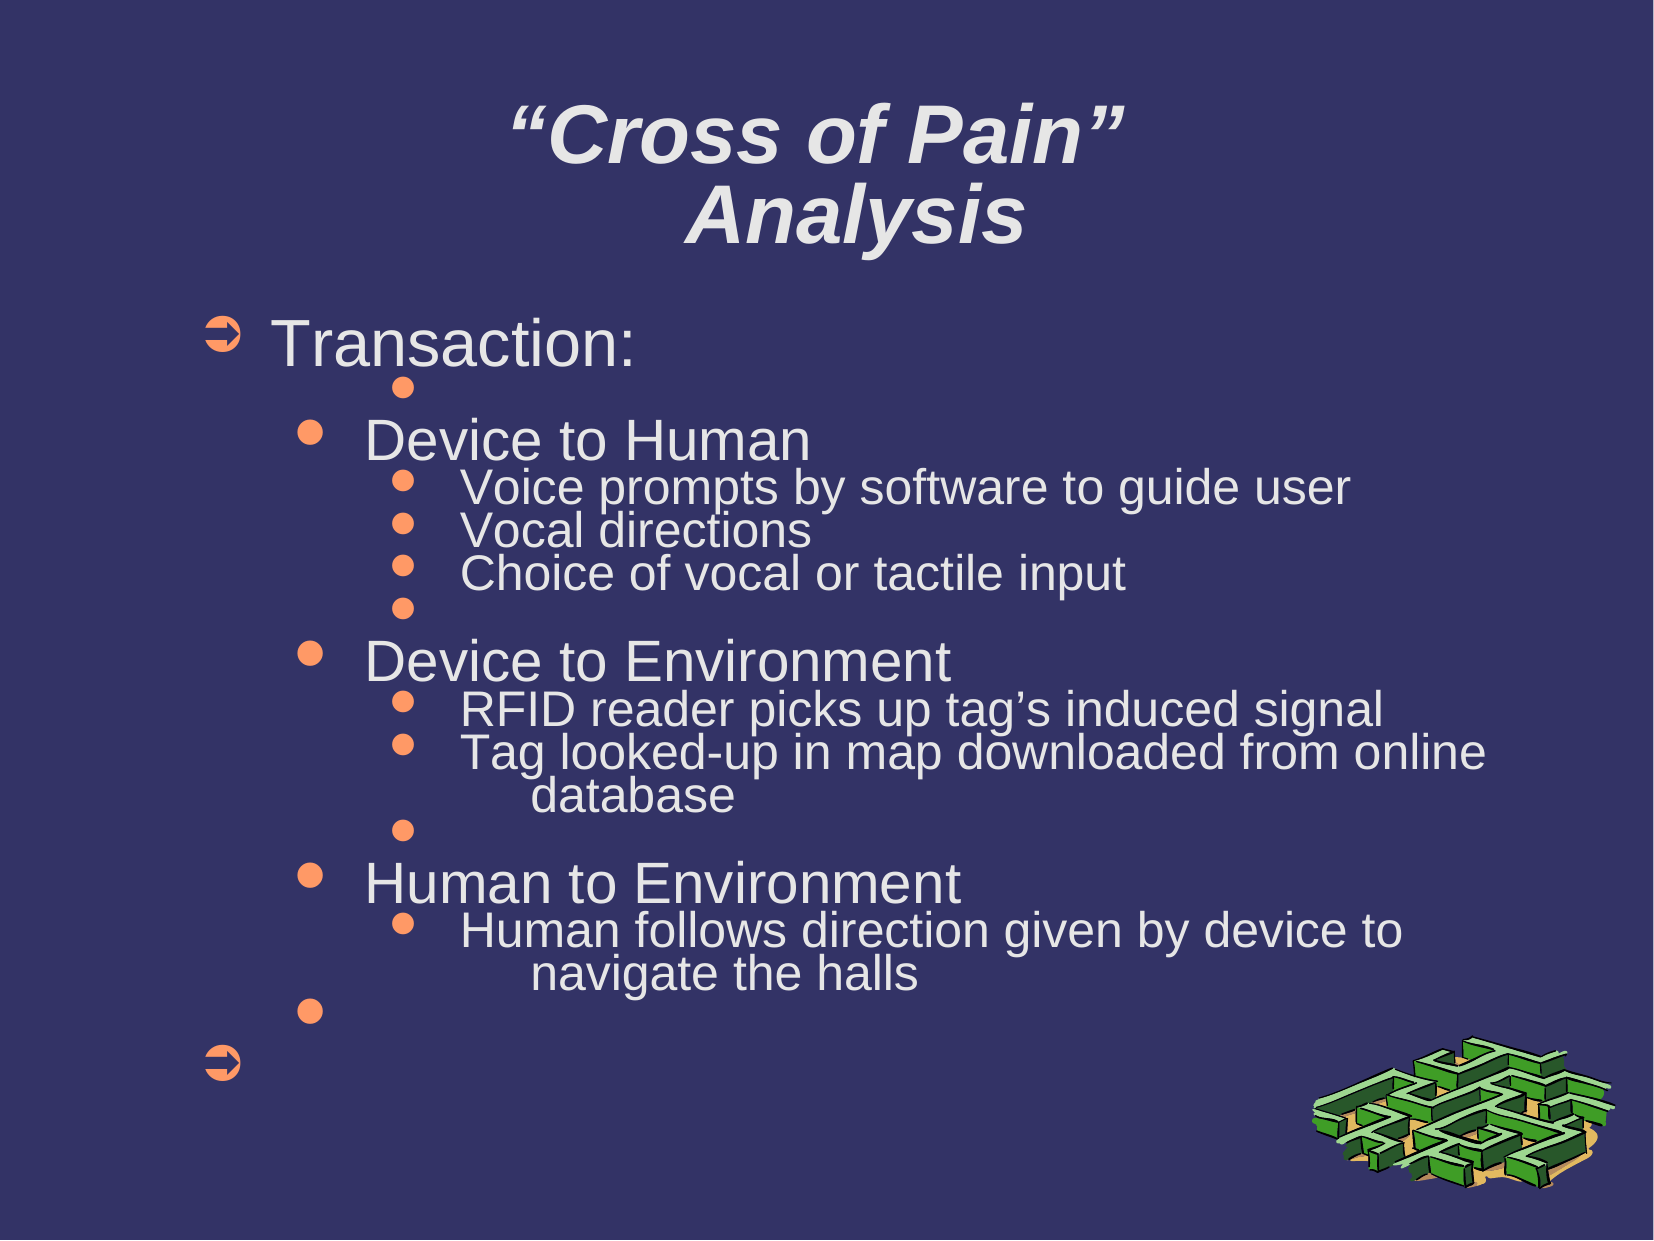

# “Cross of Pain” Analysis
Transaction:
Device to Human
Voice prompts by software to guide user
Vocal directions
Choice of vocal or tactile input
Device to Environment
RFID reader picks up tag’s induced signal
Tag looked-up in map downloaded from online database
Human to Environment
Human follows direction given by device to navigate the halls